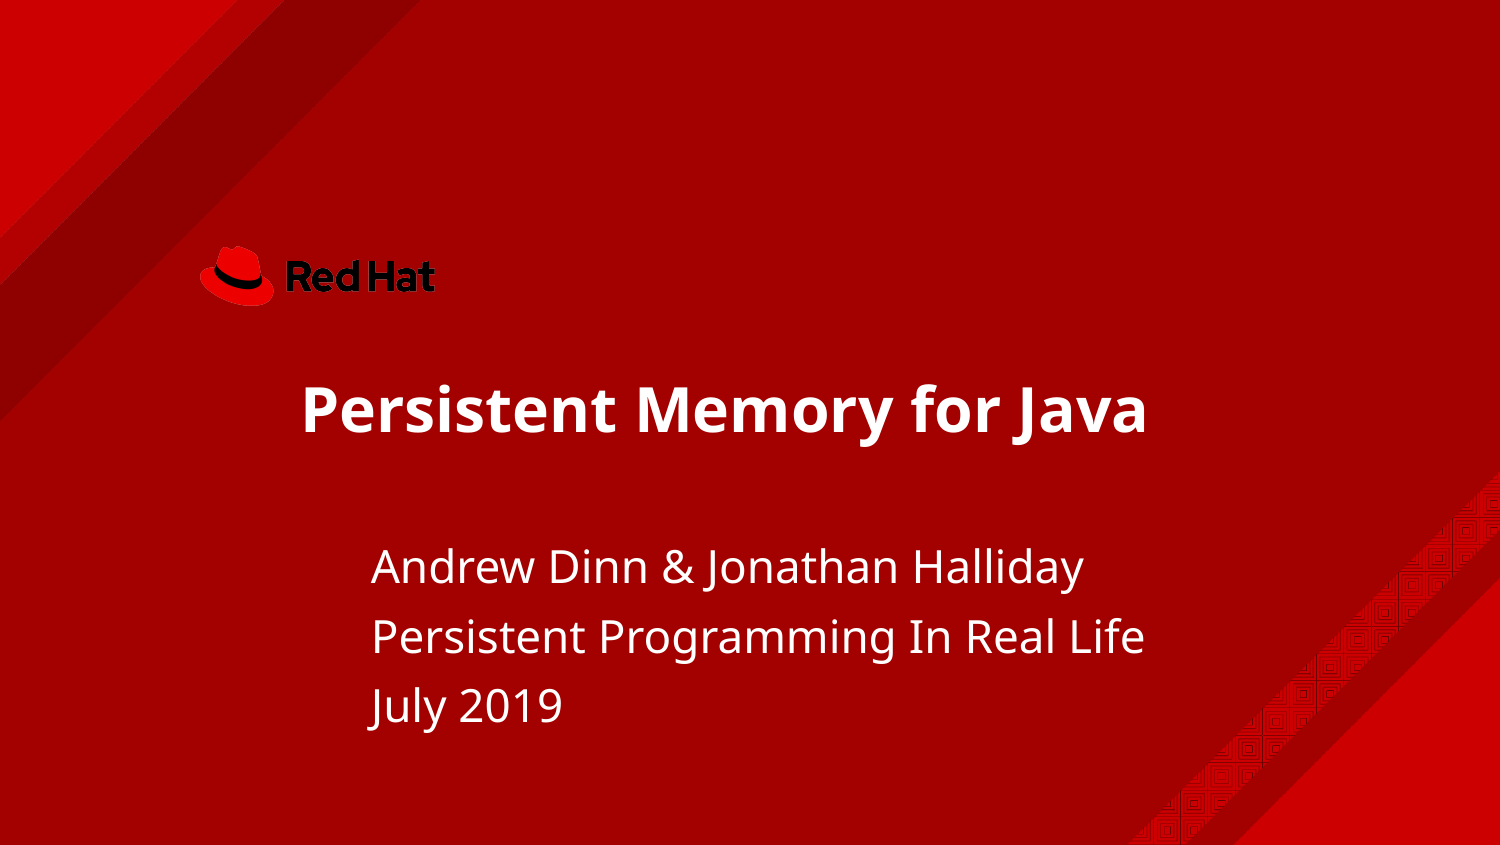

# Persistent Memory for Java
Andrew Dinn & Jonathan Halliday
Persistent Programming In Real Life
July 2019
INSERT DESIGNATOR, IF NEEDED
1